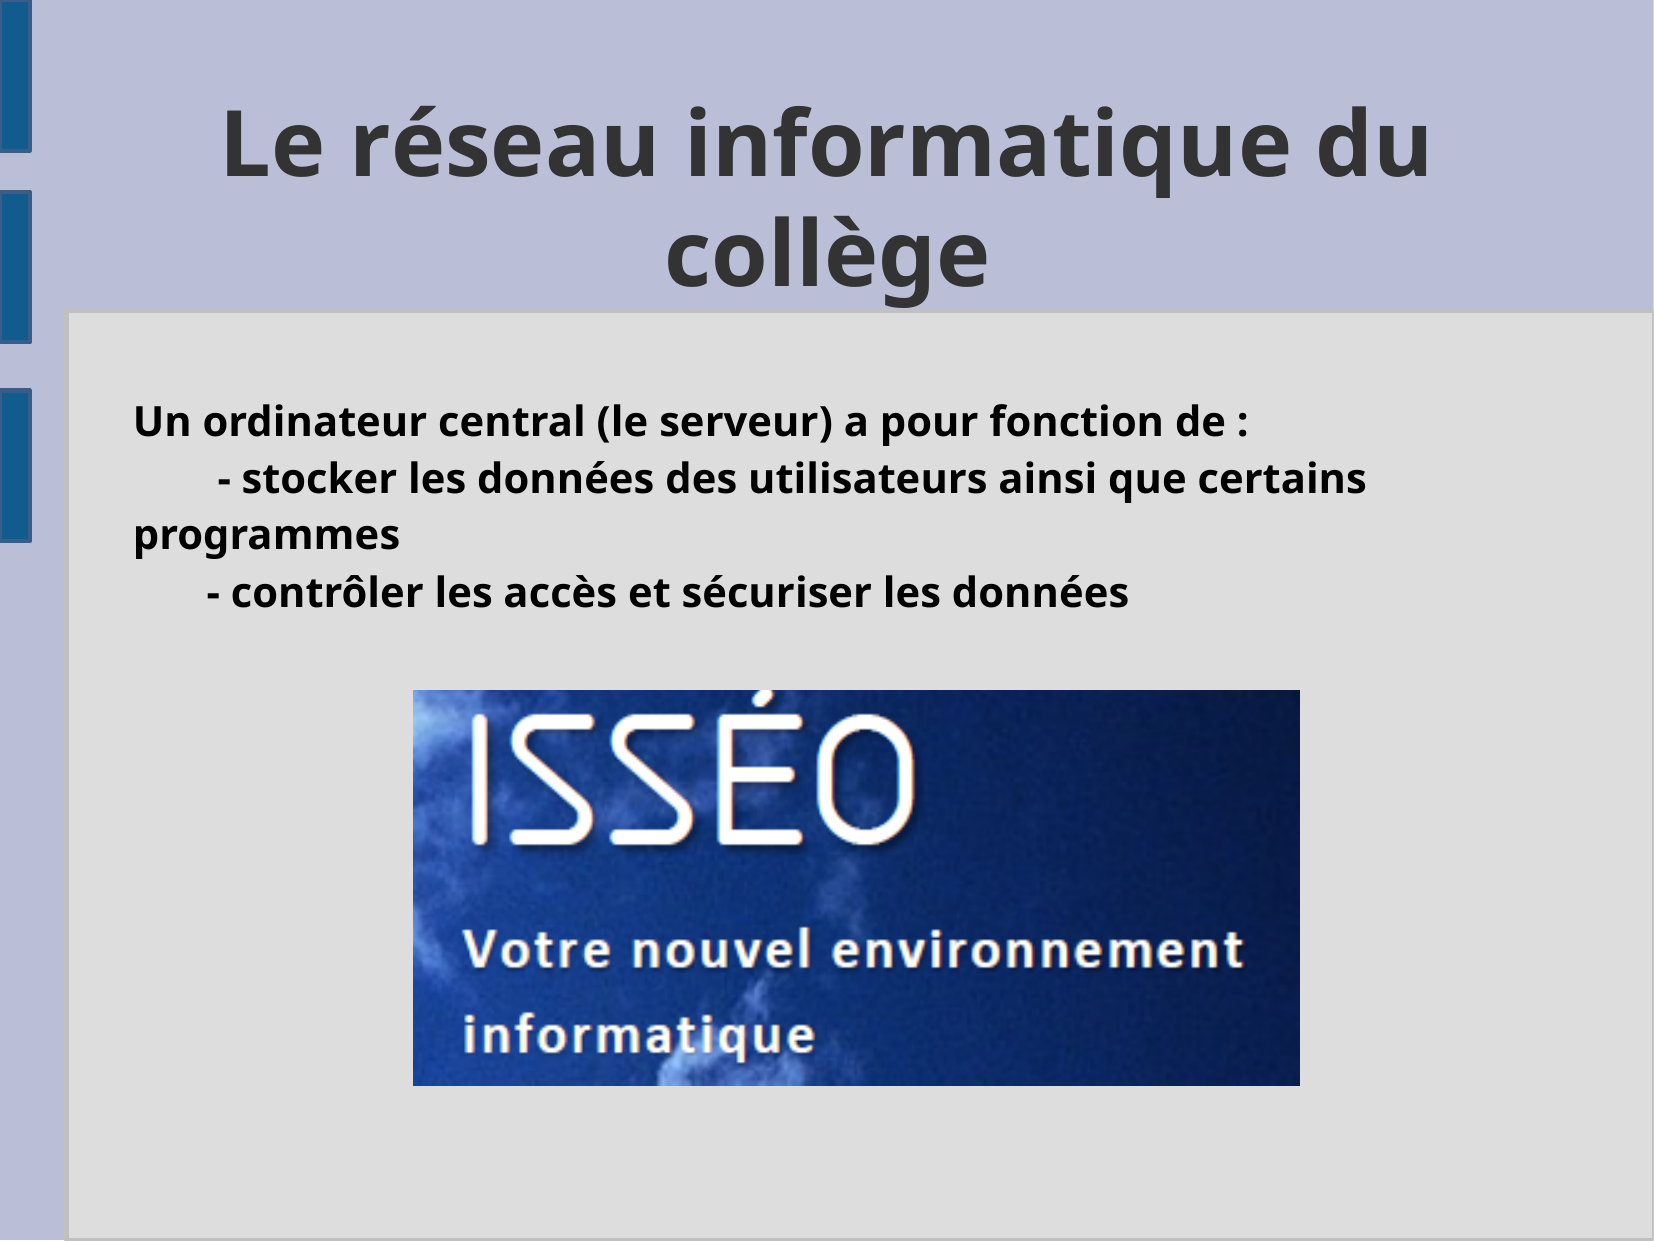

# Le réseau informatique du collège
Un ordinateur central (le serveur) a pour fonction de :
	 - stocker les données des utilisateurs ainsi que certains programmes
	- contrôler les accès et sécuriser les données